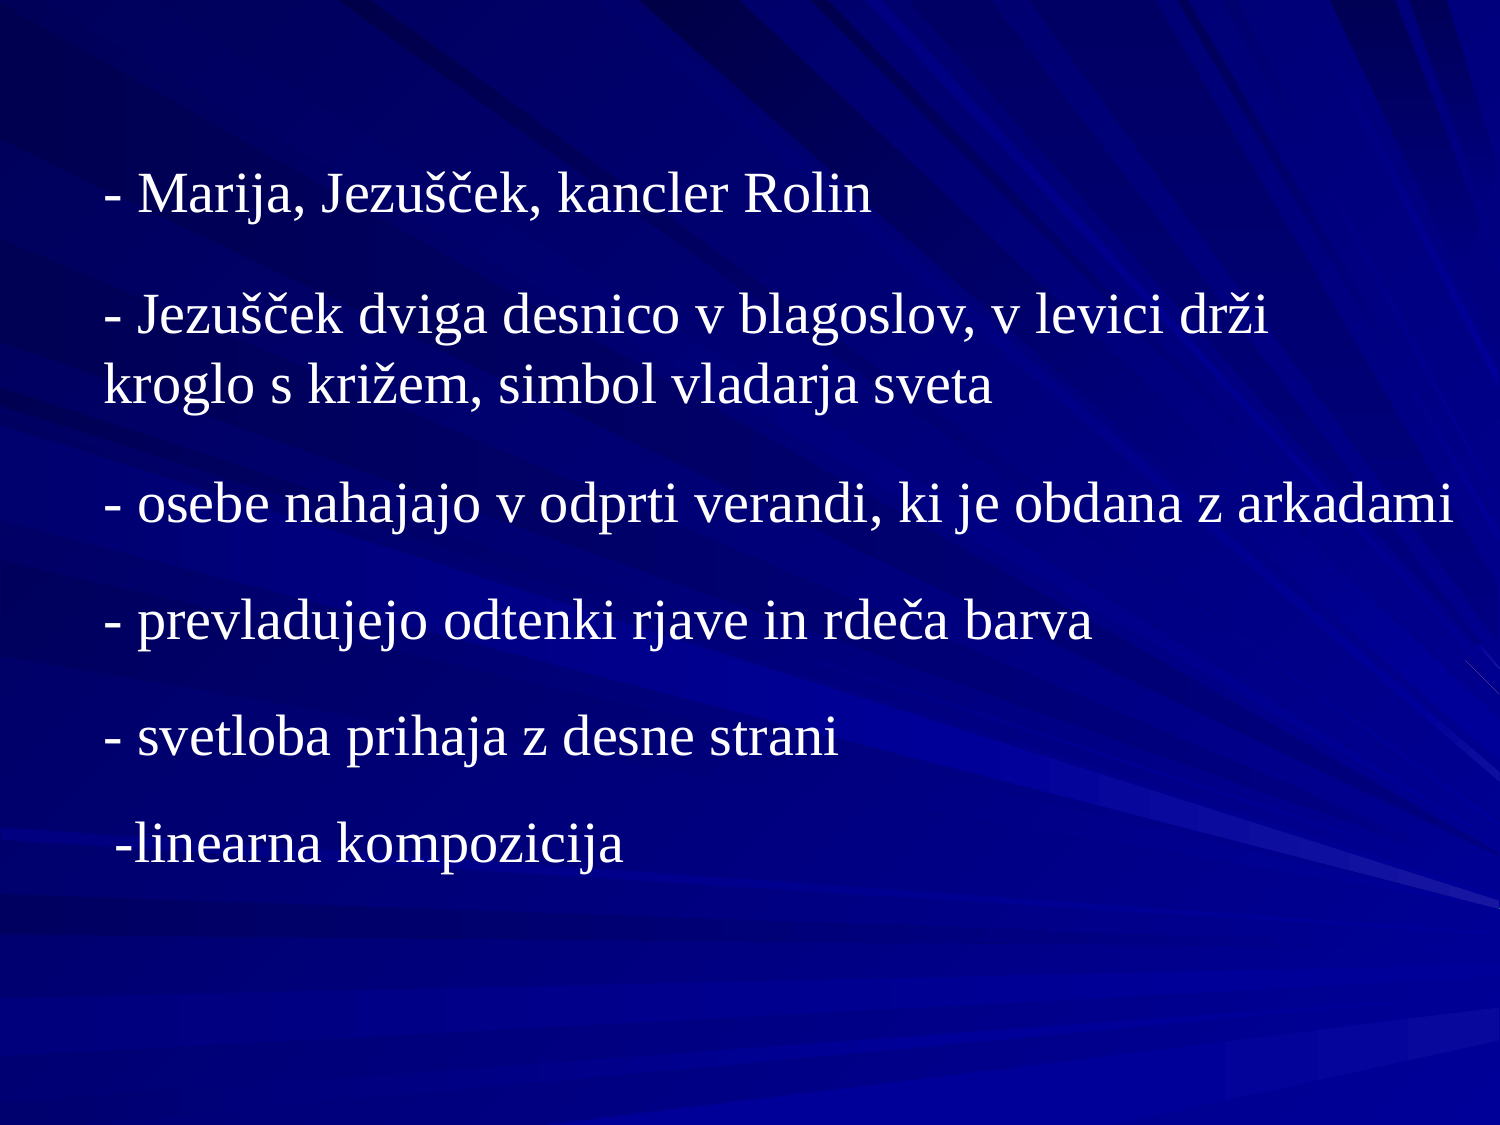

- Marija, Jezušček, kancler Rolin
- Jezušček dviga desnico v blagoslov, v levici drži kroglo s križem, simbol vladarja sveta
- osebe nahajajo v odprti verandi, ki je obdana z arkadami
- prevladujejo odtenki rjave in rdeča barva
- svetloba prihaja z desne strani
-linearna kompozicija